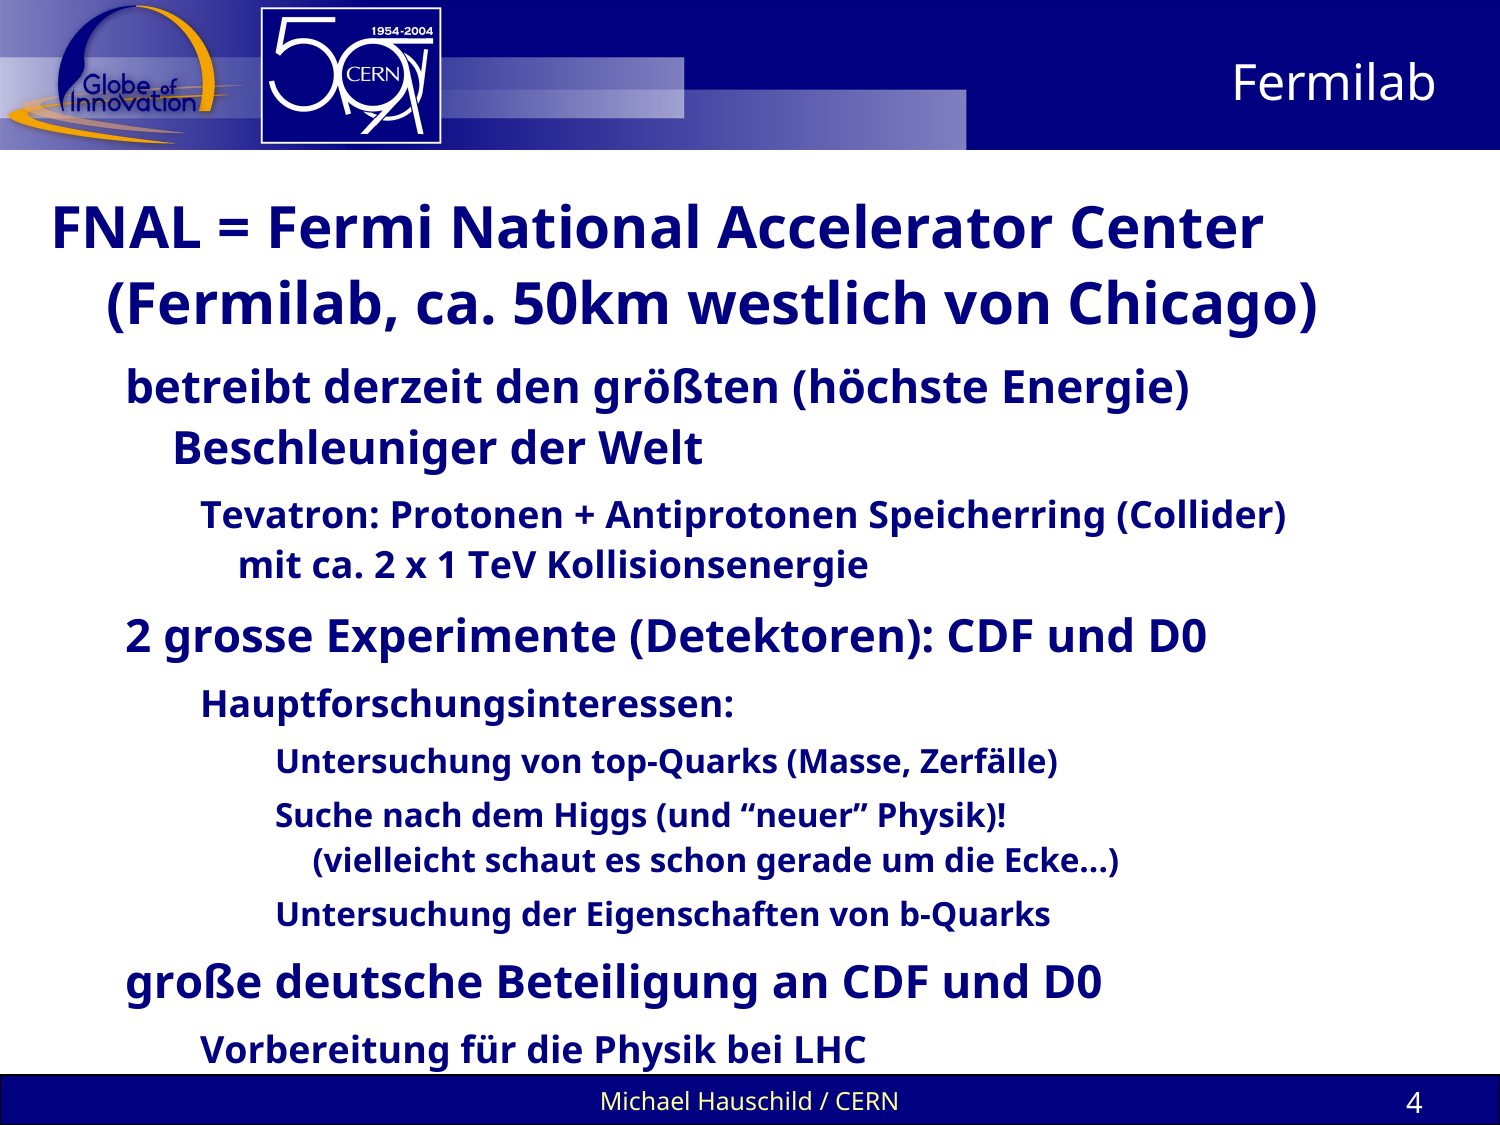

# Fermilab
FNAL = Fermi National Accelerator Center (Fermilab, ca. 50km westlich von Chicago)
betreibt derzeit den größten (höchste Energie) Beschleuniger der Welt
Tevatron: Protonen + Antiprotonen Speicherring (Collider)	mit ca. 2 x 1 TeV Kollisionsenergie
2 grosse Experimente (Detektoren): CDF und D0
Hauptforschungsinteressen:
Untersuchung von top-Quarks (Masse, Zerfälle)
Suche nach dem Higgs (und “neuer” Physik)!			(vielleicht schaut es schon gerade um die Ecke...)
Untersuchung der Eigenschaften von b-Quarks
große deutsche Beteiligung an CDF und D0
Vorbereitung für die Physik bei LHC